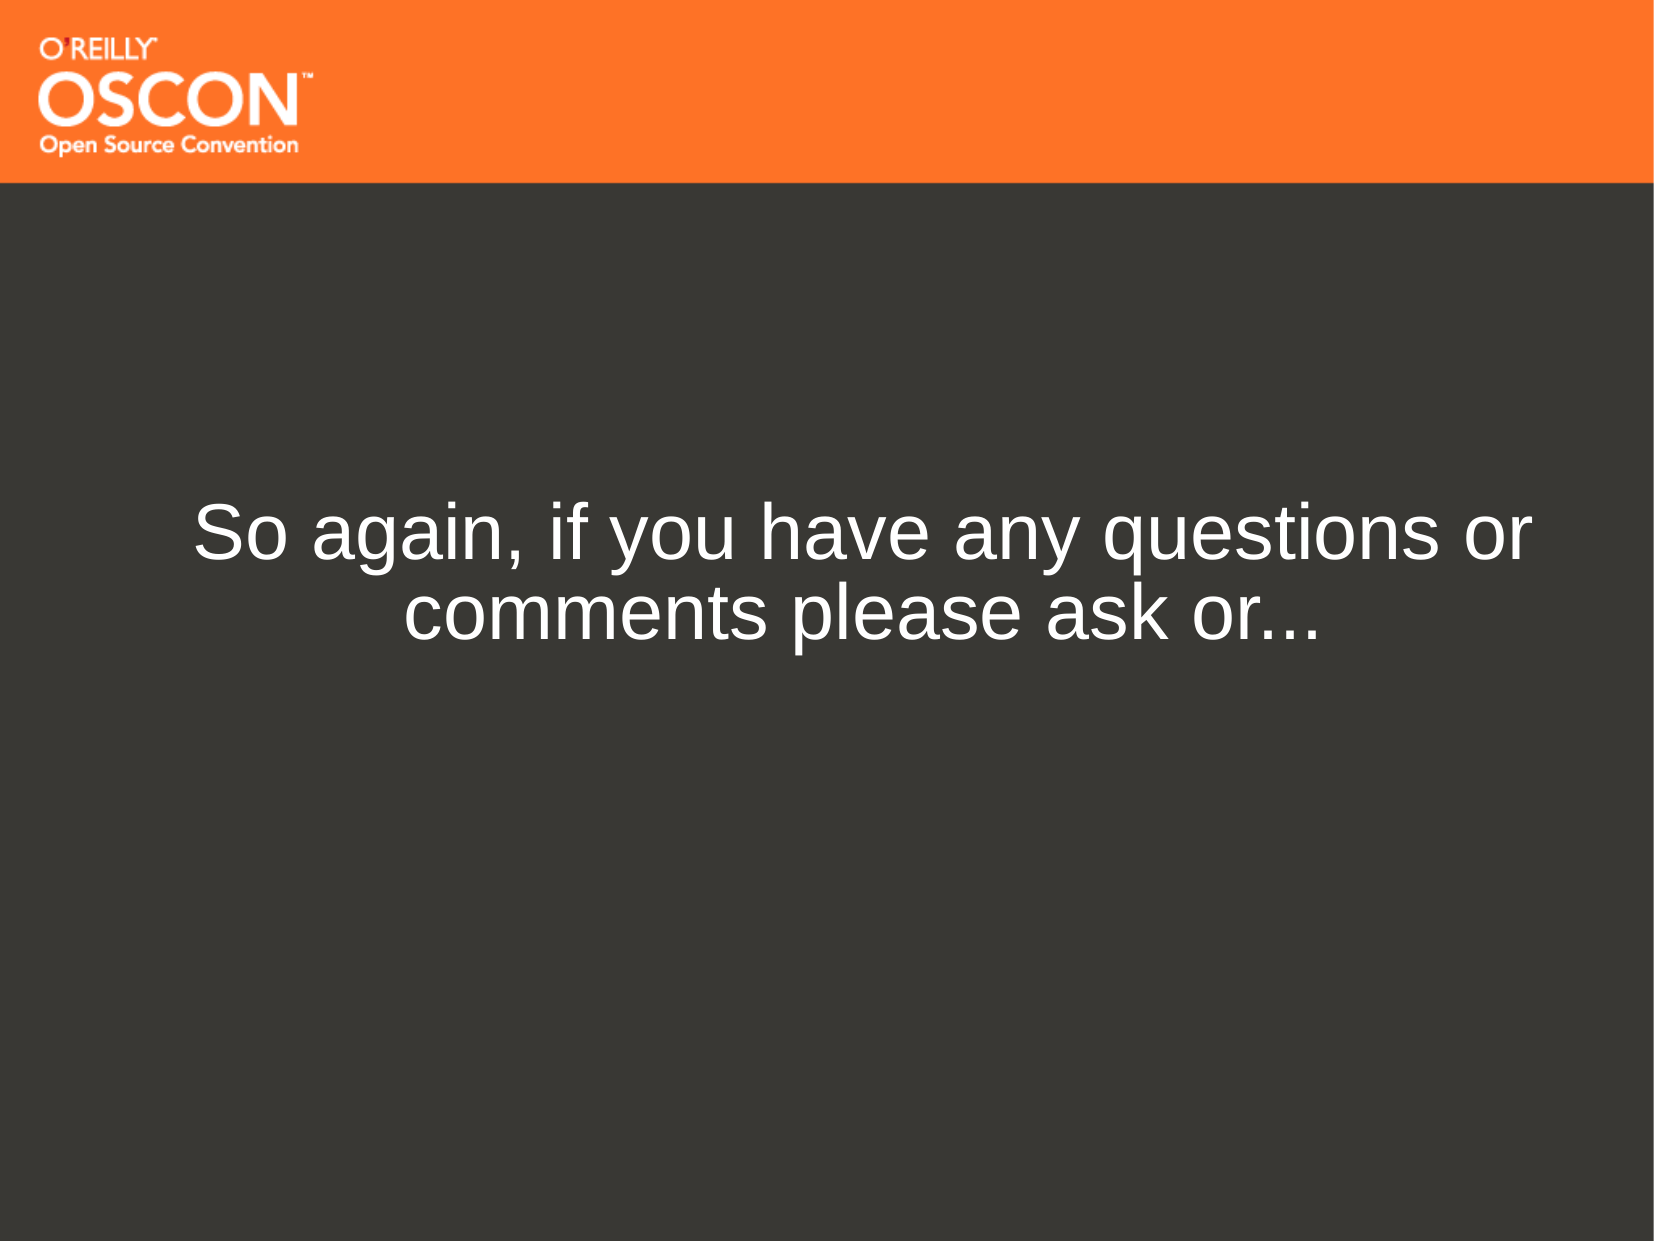

#
So again, if you have any questions or comments please ask or...